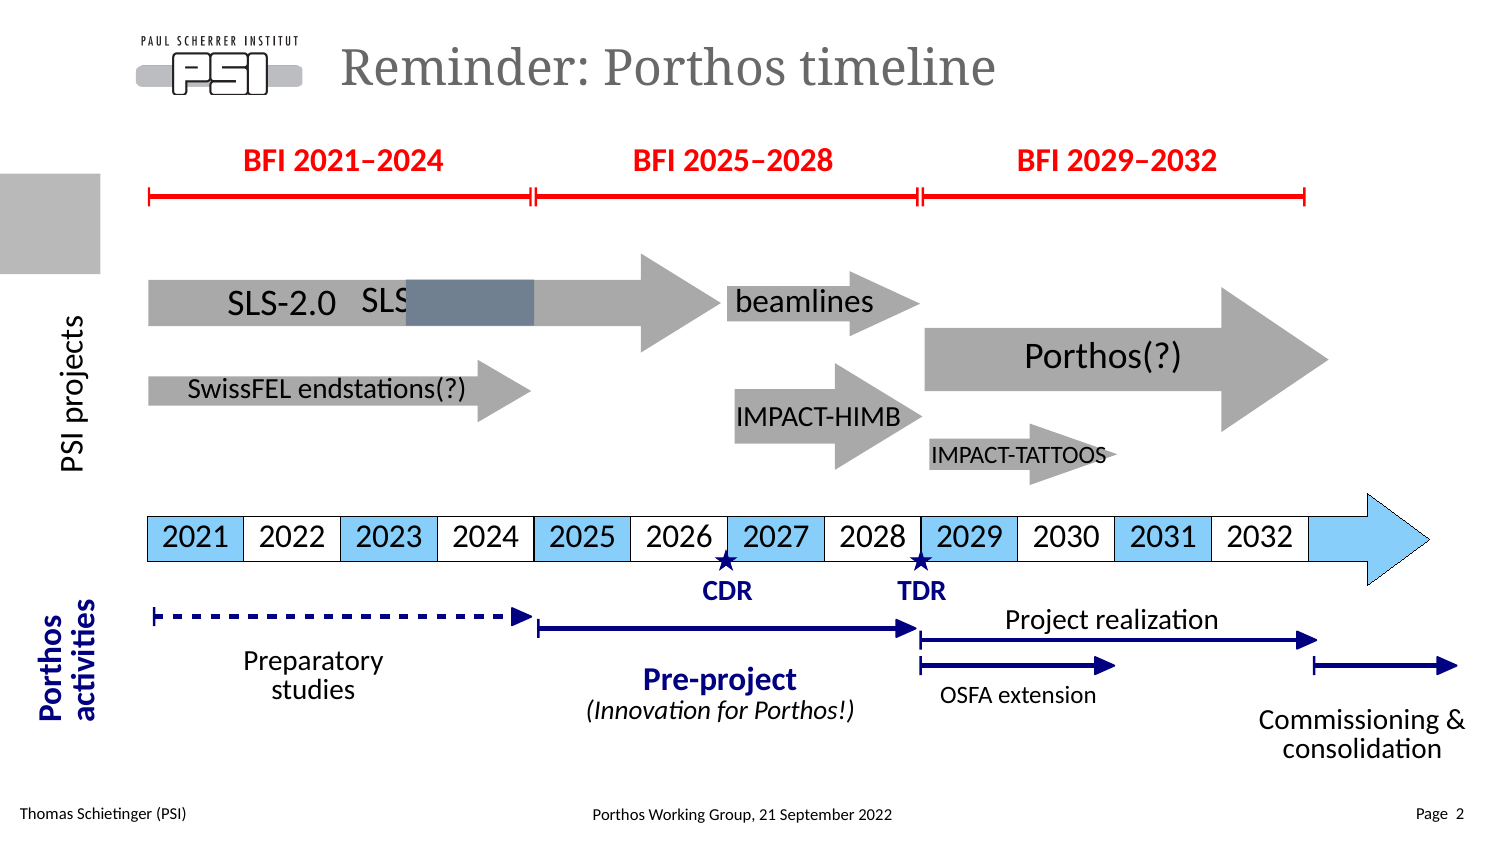

# Reminder: Porthos timeline
BFI 2021–2024
BFI 2025–2028
BFI 2029–2032
SLS-2.0
beamlines
SLS-2.0
Porthos(?)
SwissFEL endstations(?)
IMPACT-HIMB
PSI projects
IMPACT-TATTOOS
2021
2022
2023
2024
2025
2026
2027
2028
2029
2030
2031
2032


CDR
TDR
Project realization
Porthos
activities
Preparatory
studies
Pre-project
(Innovation for Porthos!)
OSFA extension
Commissioning &
consolidation